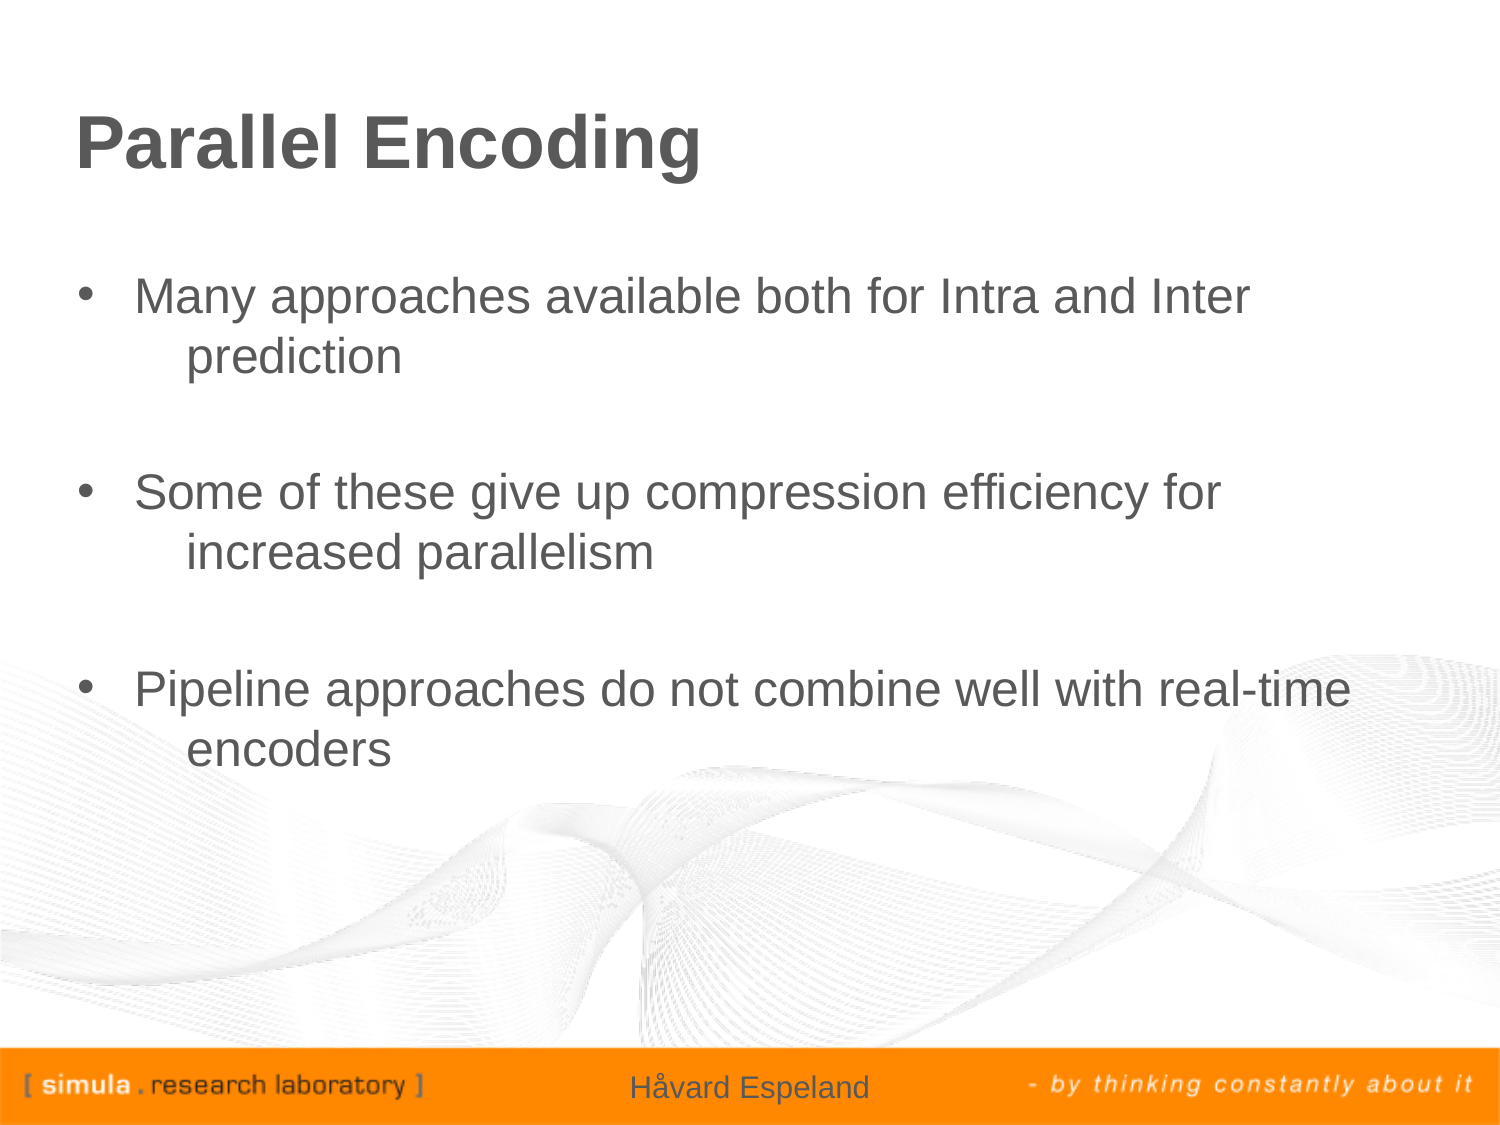

# Parallel Encoding
Many approaches available both for Intra and Inter prediction
Some of these give up compression efficiency for increased parallelism
Pipeline approaches do not combine well with real-time encoders